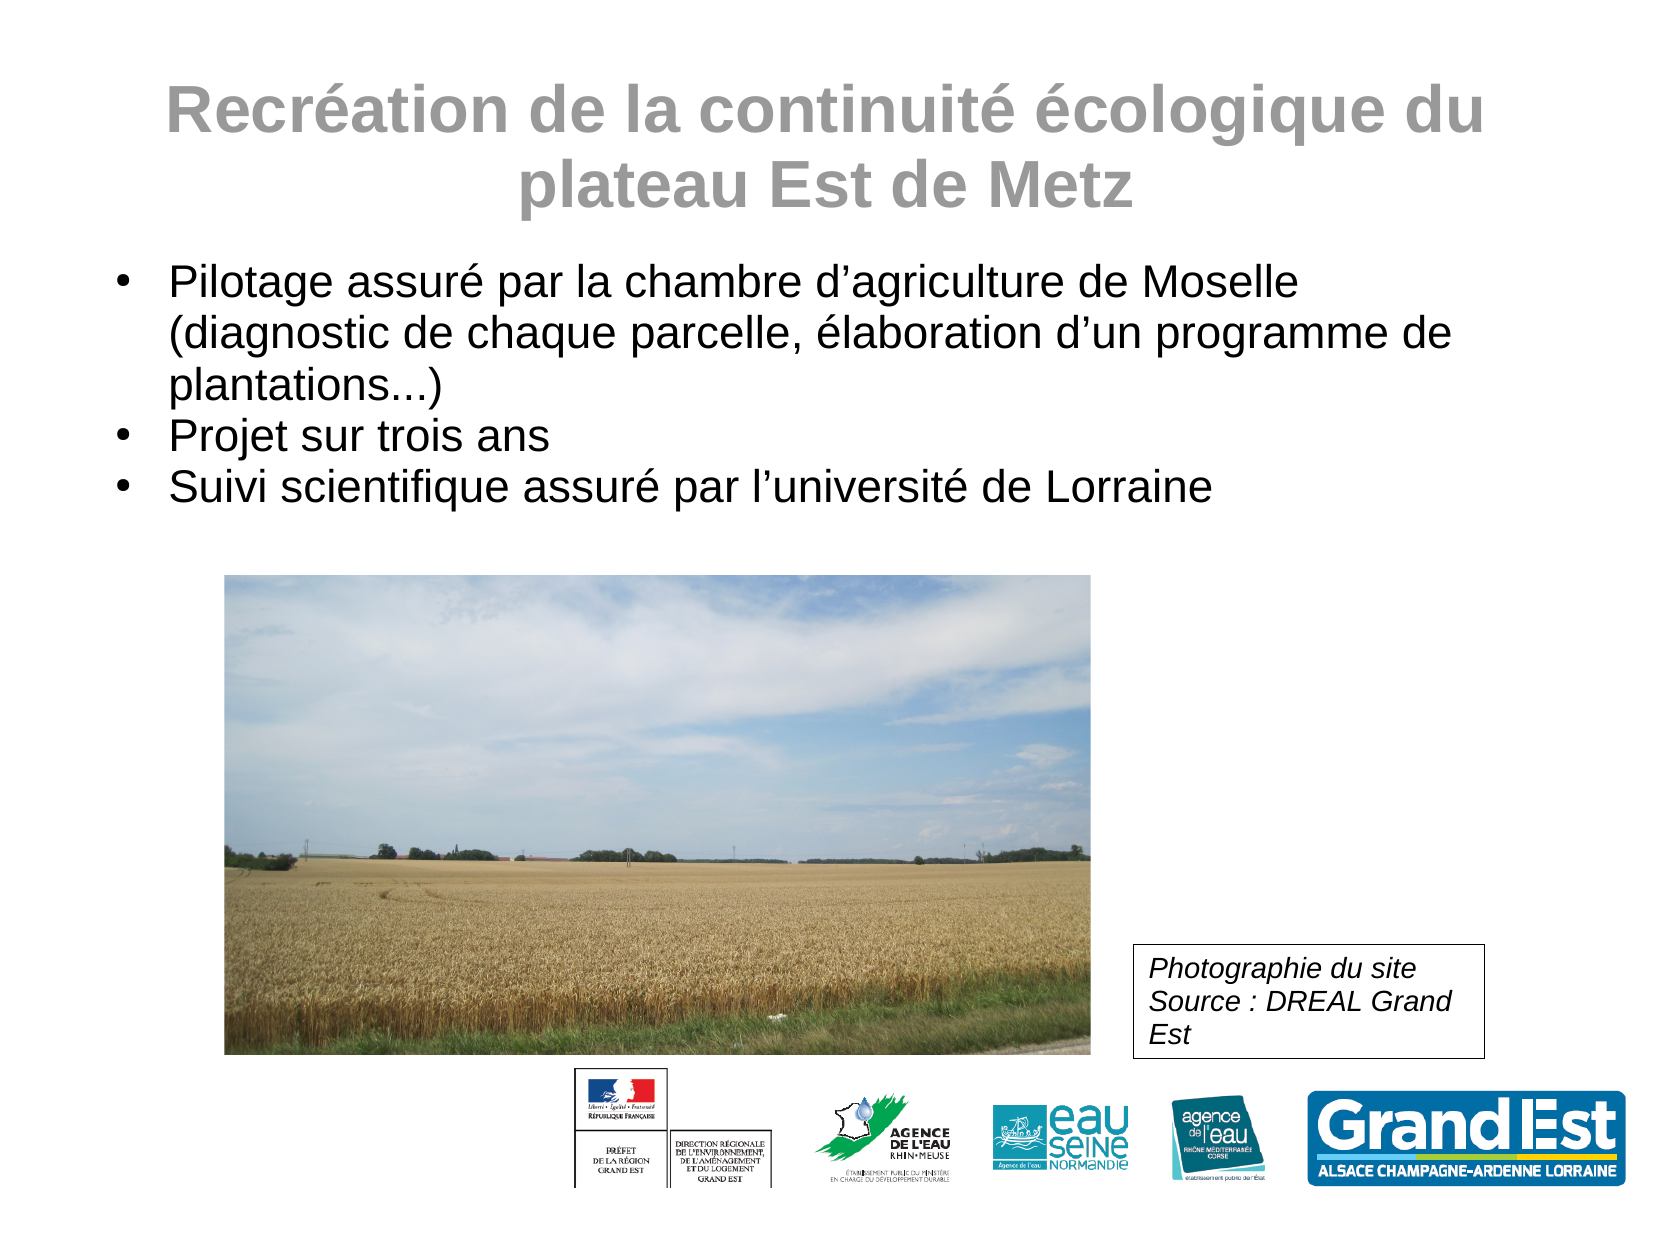

# Recréation de la continuité écologique du plateau Est de Metz
Pilotage assuré par la chambre d’agriculture de Moselle (diagnostic de chaque parcelle, élaboration d’un programme de plantations...)
Projet sur trois ans
Suivi scientifique assuré par l’université de Lorraine
Photographie du site
Source : DREAL Grand Est